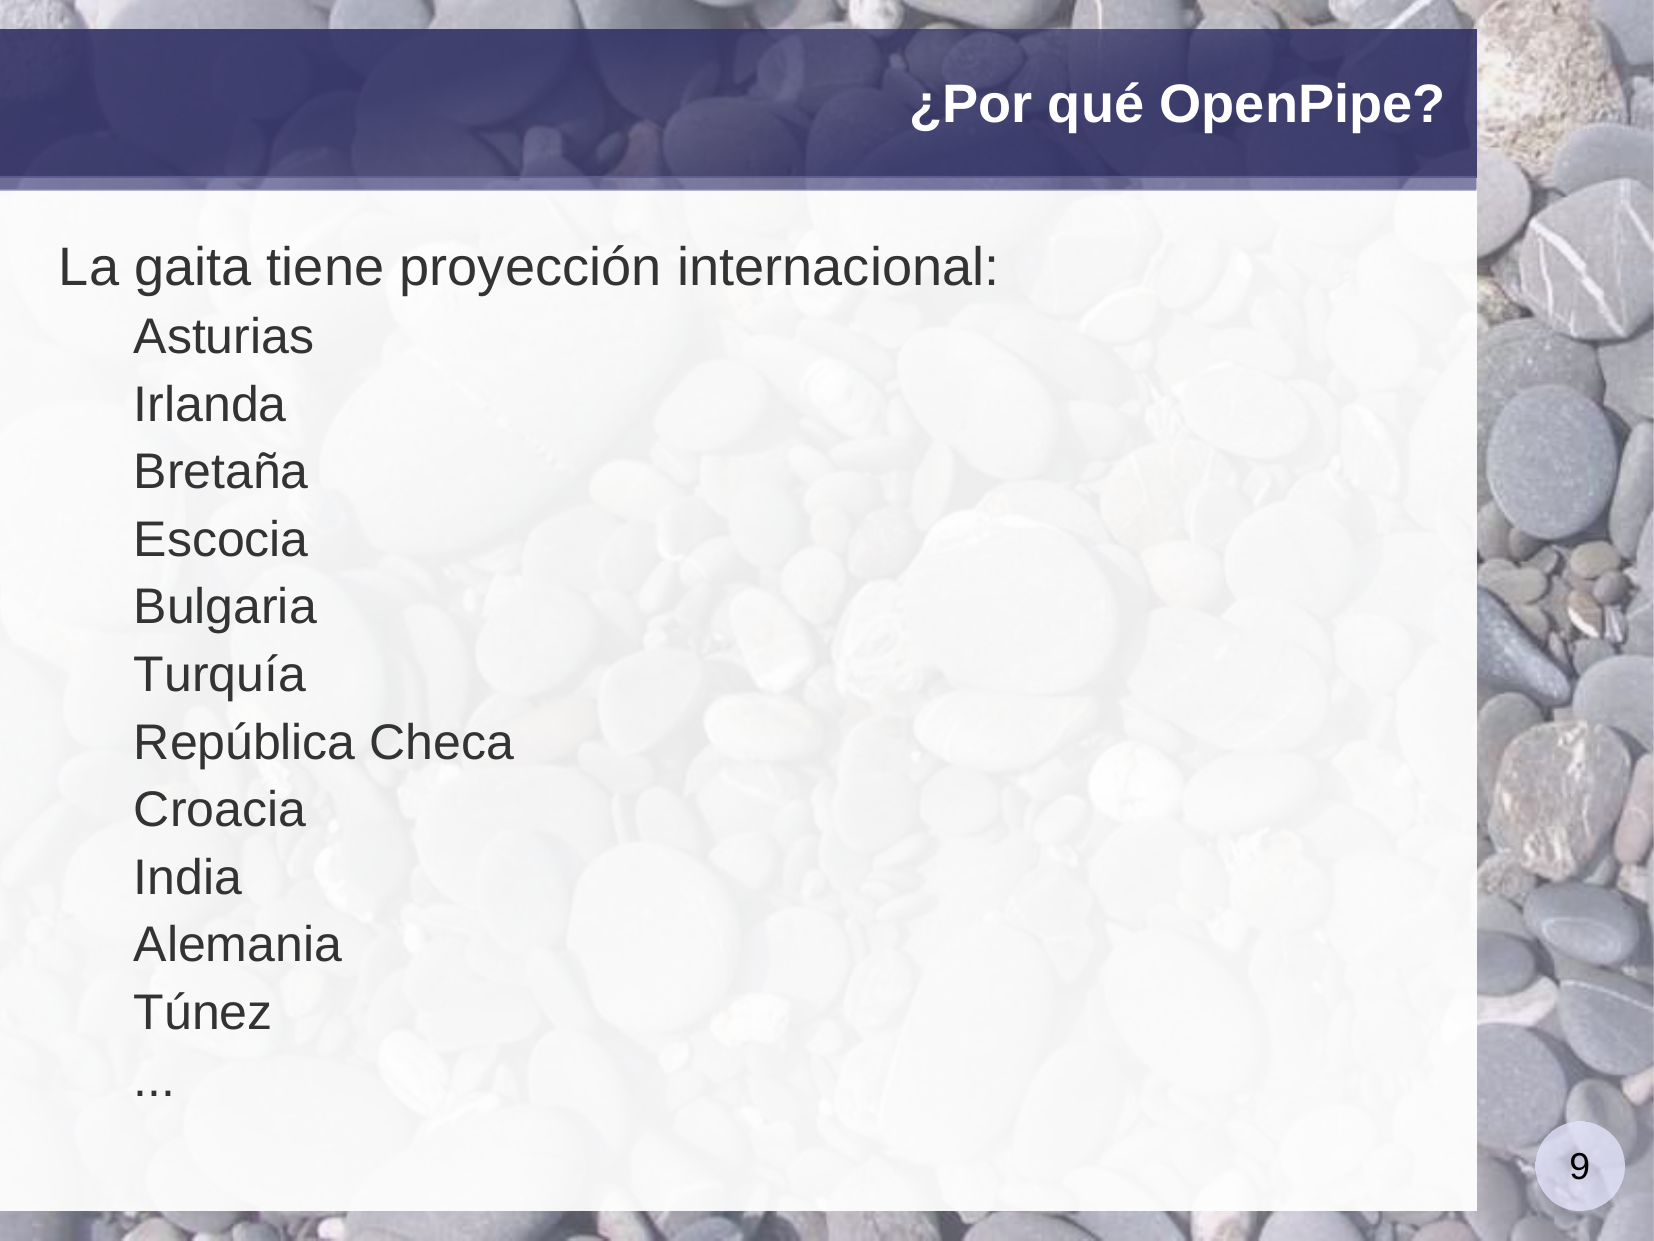

# ¿Por qué OpenPipe?
La gaita tiene proyección internacional:
Asturias
Irlanda
Bretaña
Escocia
Bulgaria
Turquía
República Checa
Croacia
India
Alemania
Túnez
...